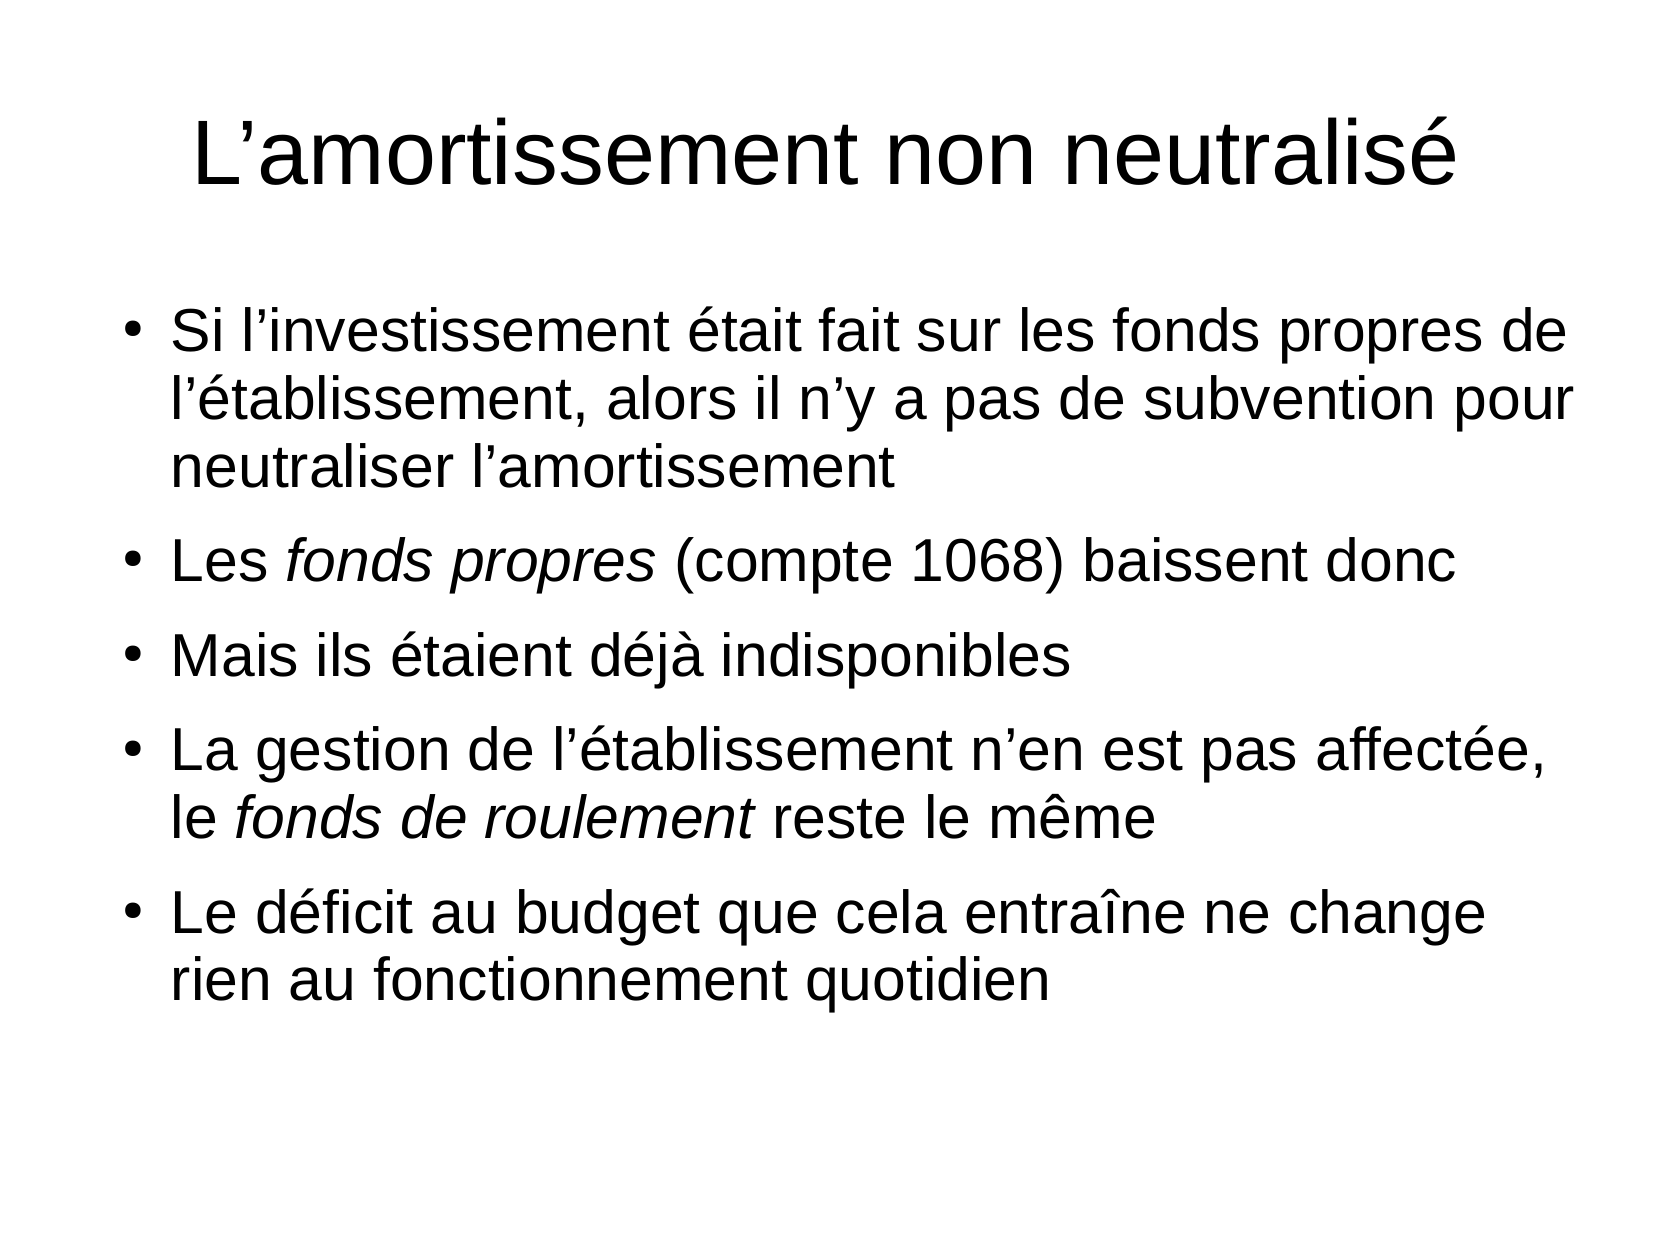

# L’amortissement non neutralisé
Si l’investissement était fait sur les fonds propres de l’établissement, alors il n’y a pas de subvention pour neutraliser l’amortissement
Les fonds propres (compte 1068) baissent donc
Mais ils étaient déjà indisponibles
La gestion de l’établissement n’en est pas affectée, le fonds de roulement reste le même
Le déficit au budget que cela entraîne ne change rien au fonctionnement quotidien